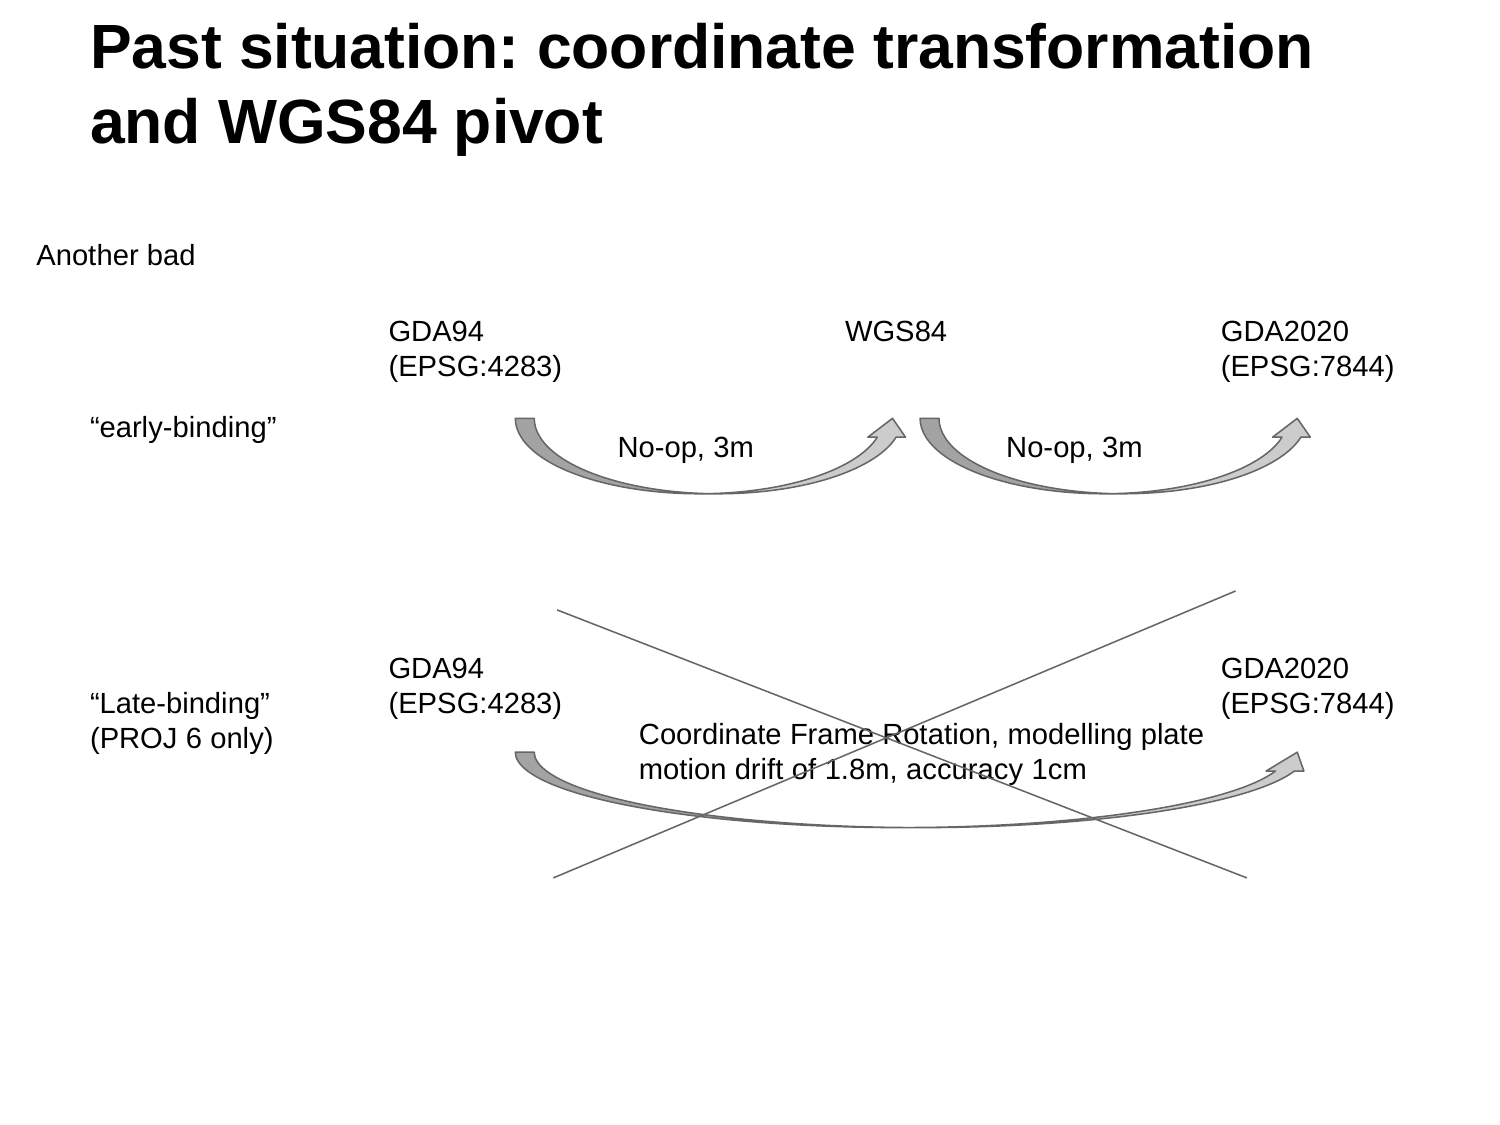

# Past situation: coordinate transformation and WGS84 pivot
Another bad
GDA94
(EPSG:4283)
WGS84
GDA2020
(EPSG:7844)
“early-binding”
No-op, 3m
No-op, 3m
“Late-binding”
(PROJ 6 only)
GDA94
(EPSG:4283)
GDA2020
(EPSG:7844)
Coordinate Frame Rotation, modelling plate motion drift of 1.8m, accuracy 1cm